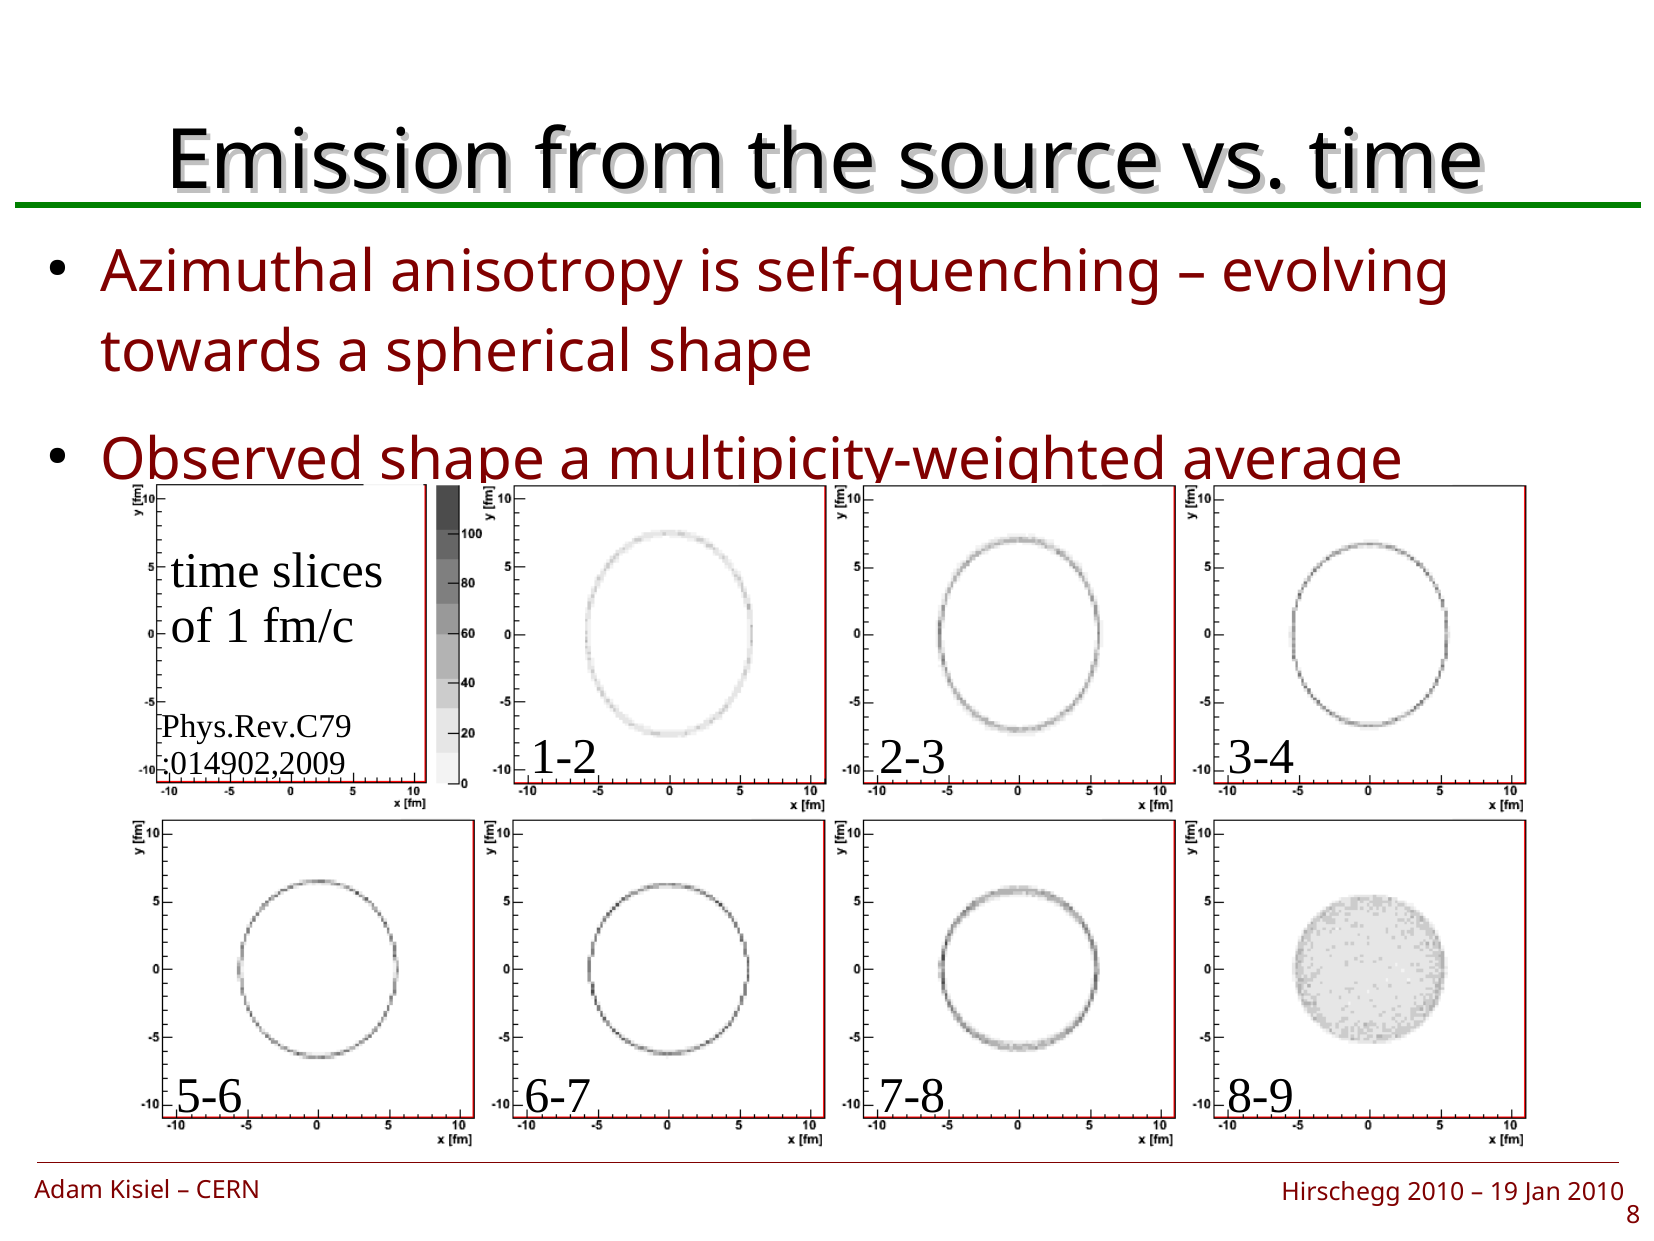

# Emission from the source vs. time
Azimuthal anisotropy is self-quenching – evolving towards a spherical shape
Observed shape a multipicity-weighted average
time slices
of 1 fm/c
Phys.Rev.C79:014902,2009
1-2
2-3
3-4
5-6
6-7
7-8
8-9